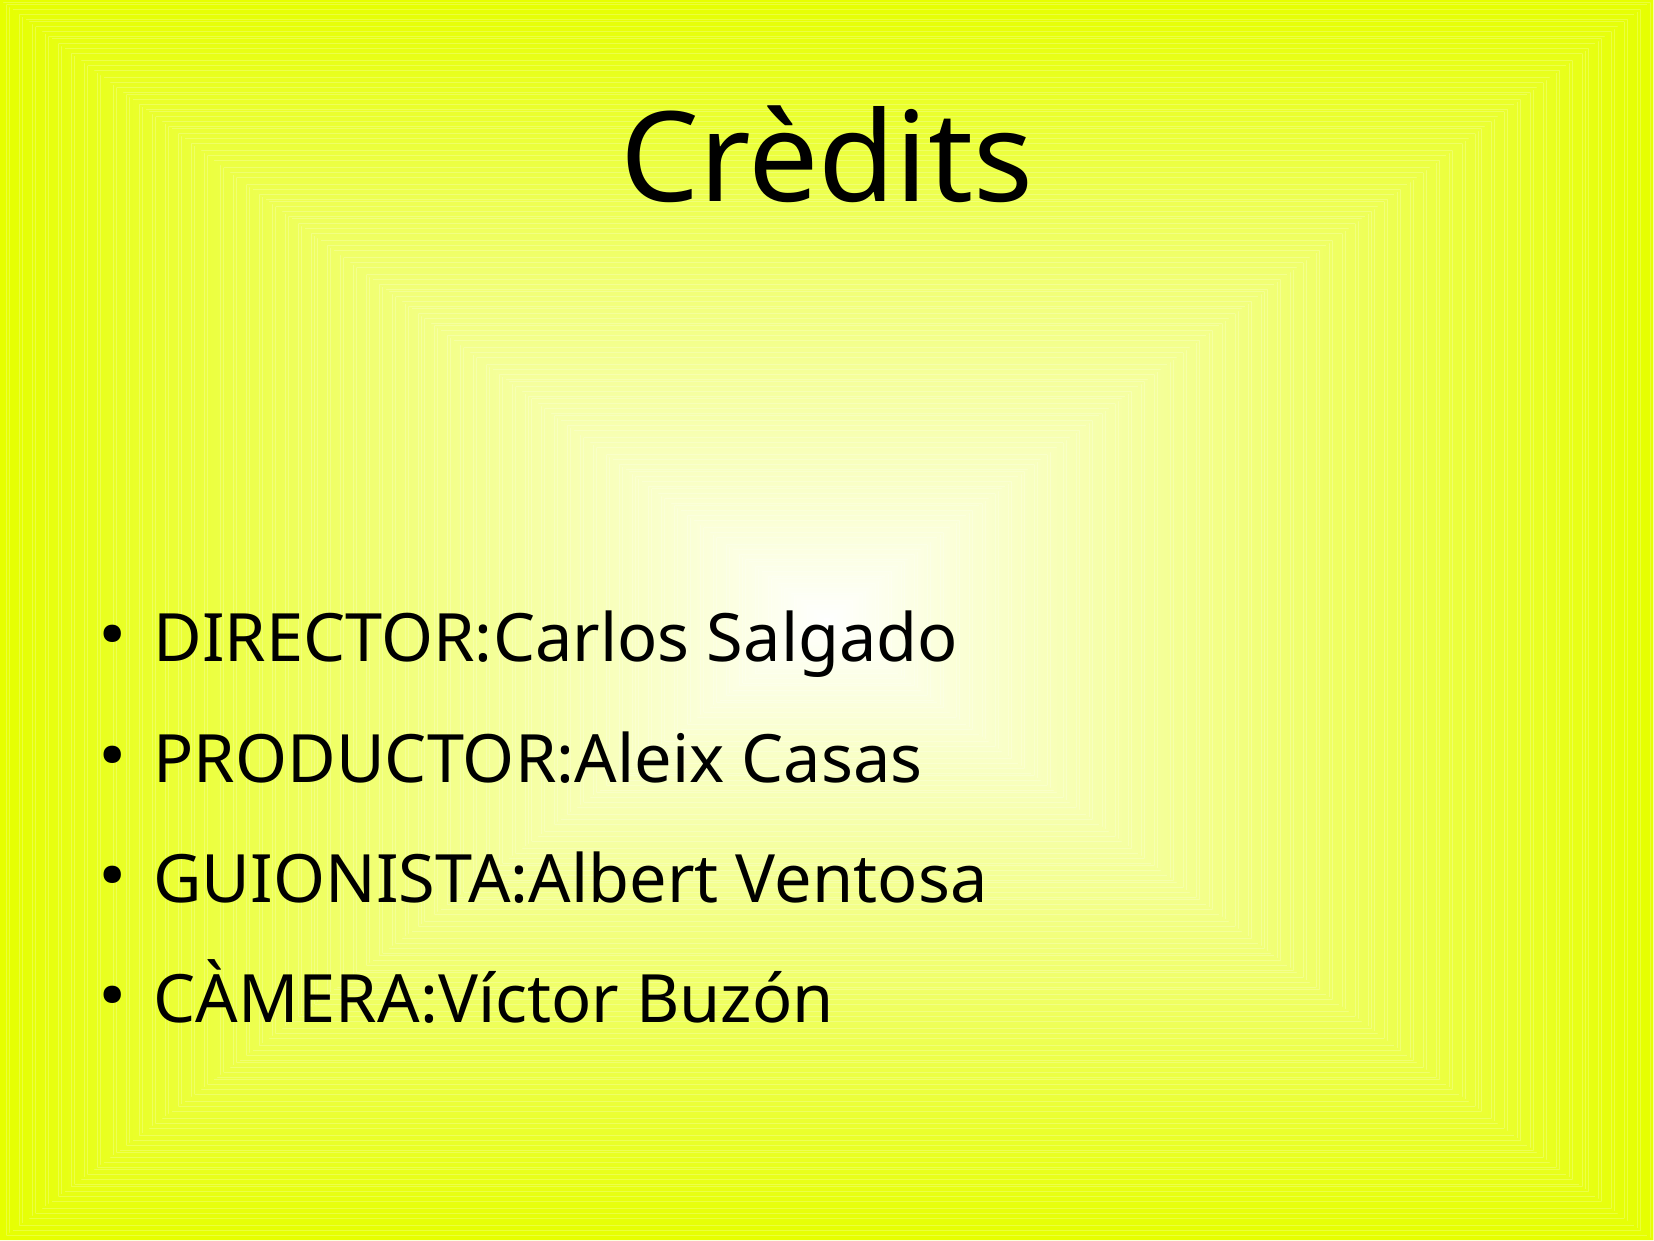

# Crèdits
DIRECTOR:Carlos Salgado
PRODUCTOR:Aleix Casas
GUIONISTA:Albert Ventosa
CÀMERA:Víctor Buzón